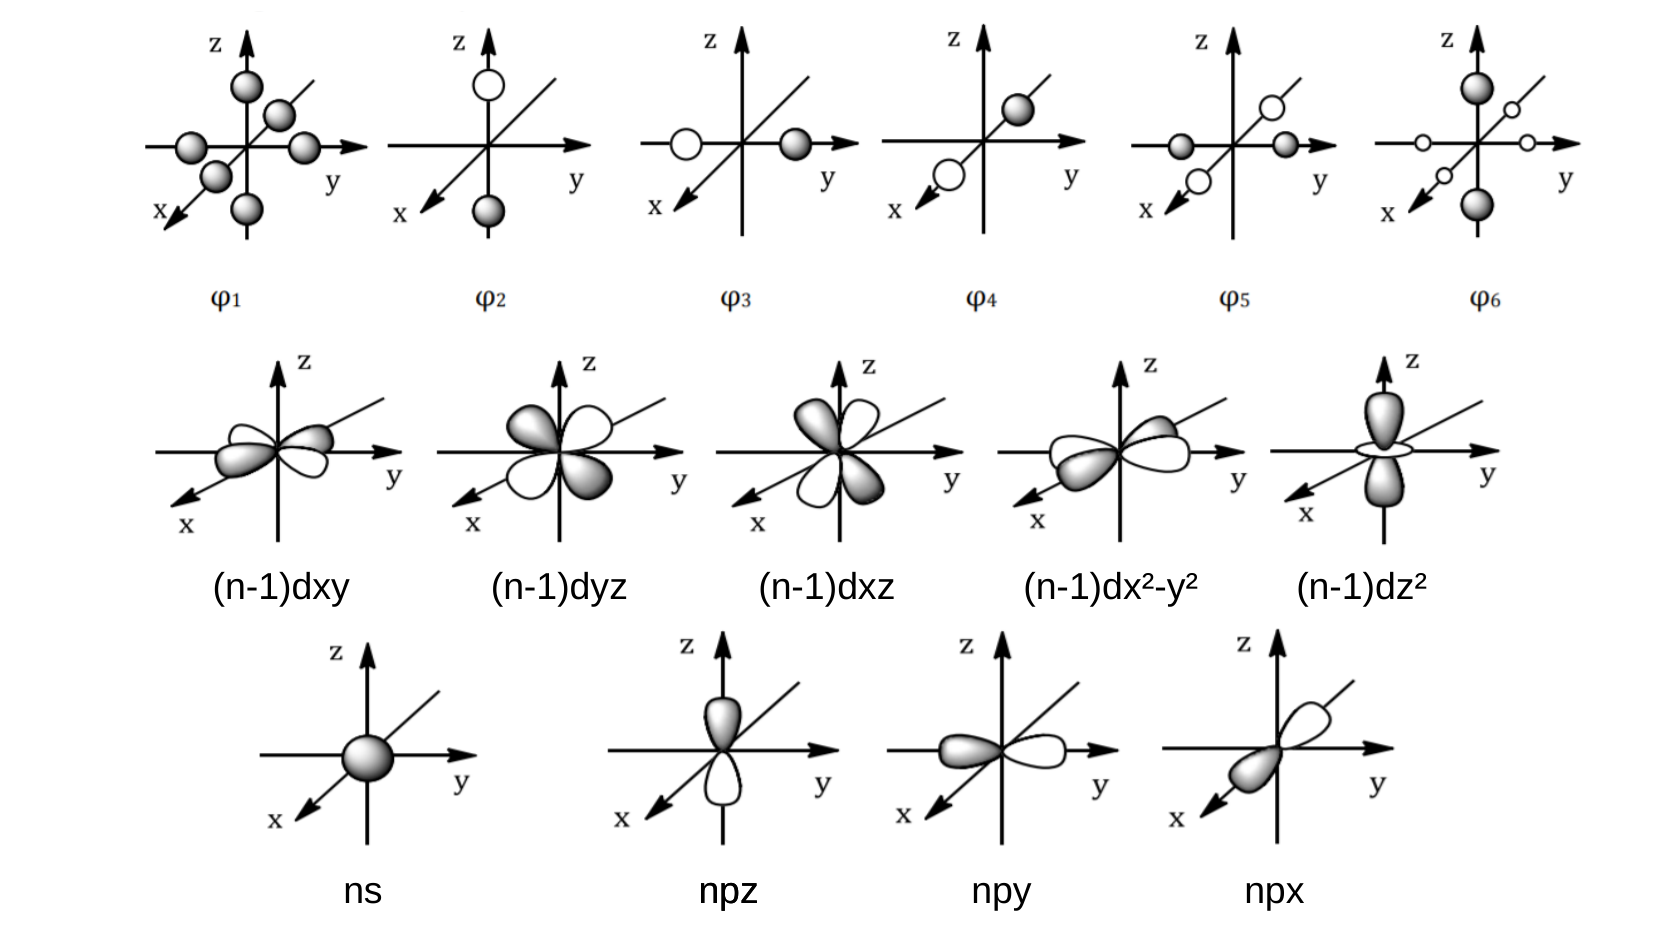

#
(n-1)dxy
(n-1)dyz
(n-1)dxz
(n-1)dx²-y²
(n-1)dz²
ns
npz
npz
npy
npx